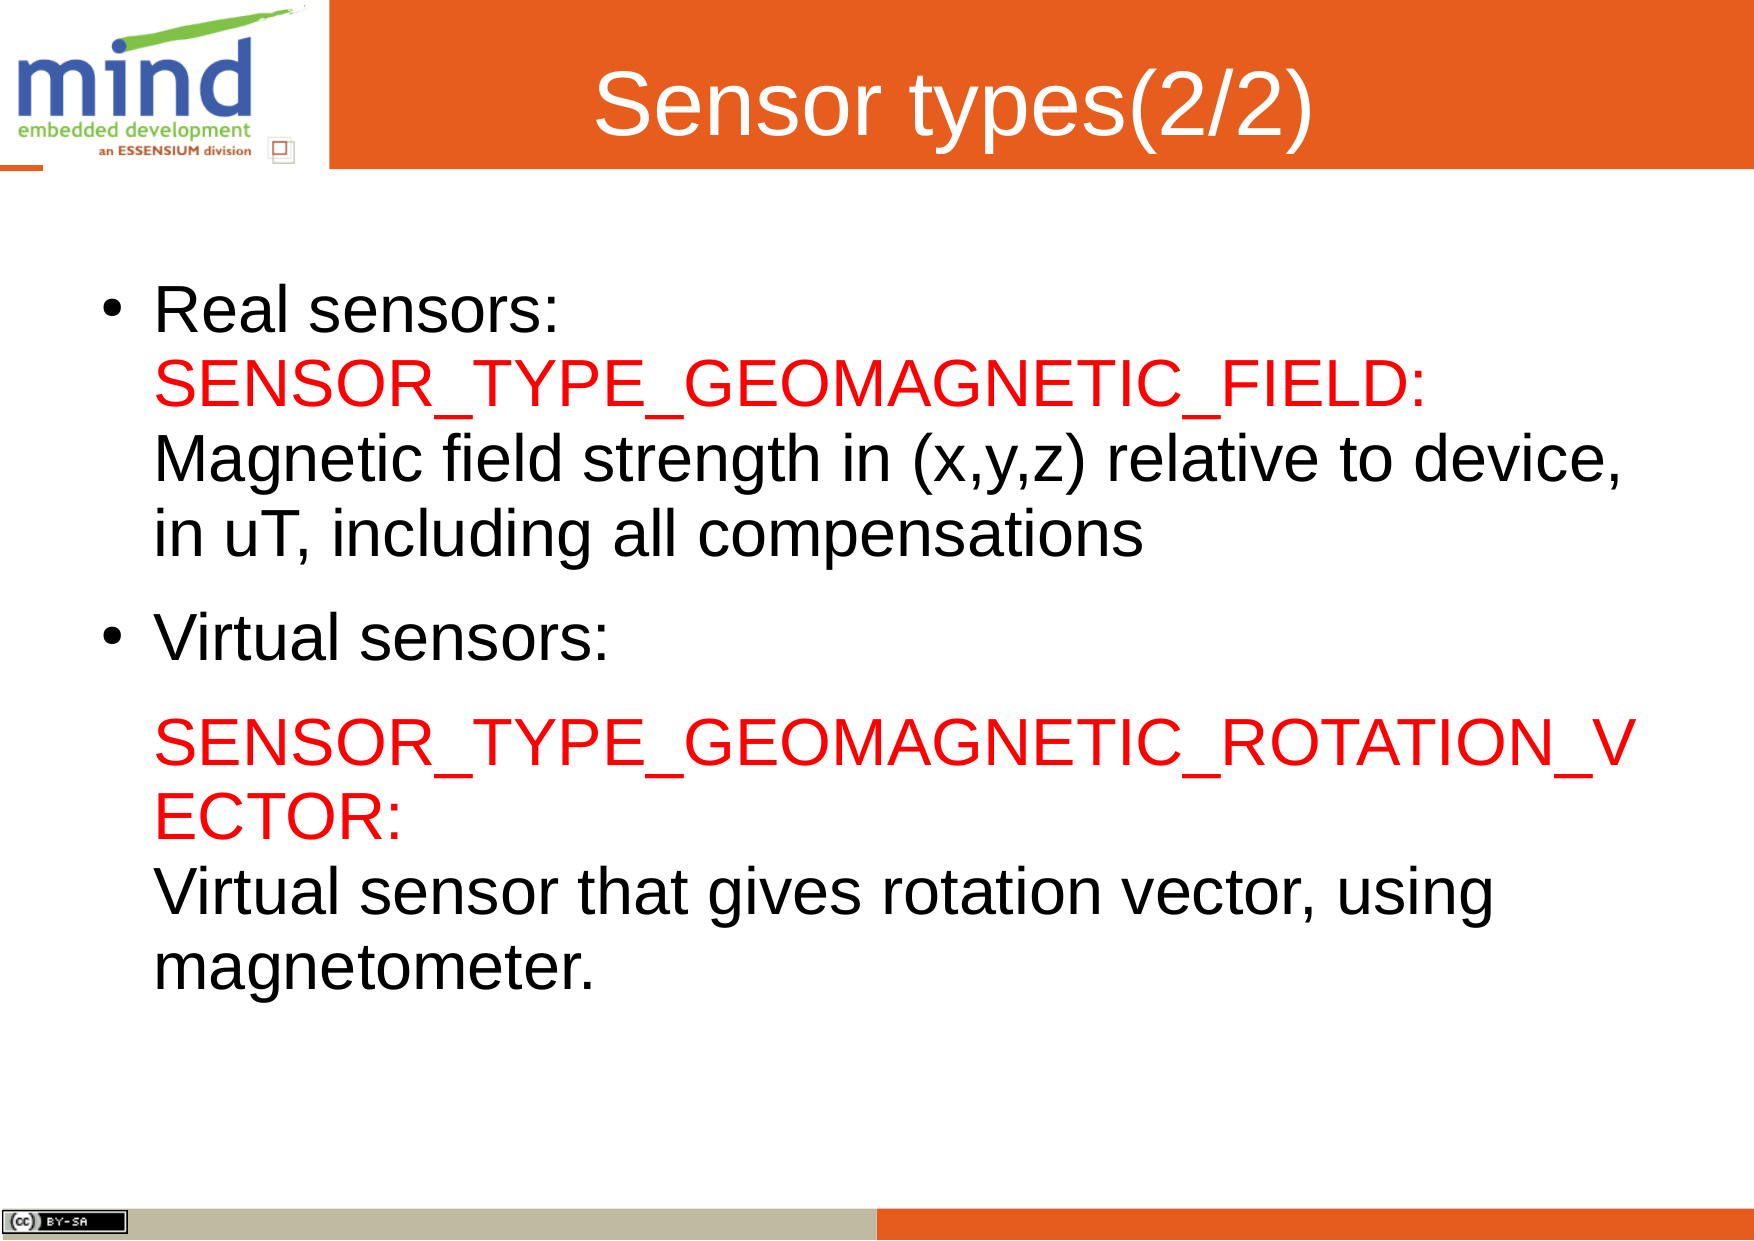

# Sensor types(2/2)
Real sensors:
SENSOR_TYPE_GEOMAGNETIC_FIELD:
Magnetic field strength in (x,y,z) relative to device, in uT, including all compensations
Virtual sensors:
SENSOR_TYPE_GEOMAGNETIC_ROTATION_VECTOR:
Virtual sensor that gives rotation vector, using magnetometer.